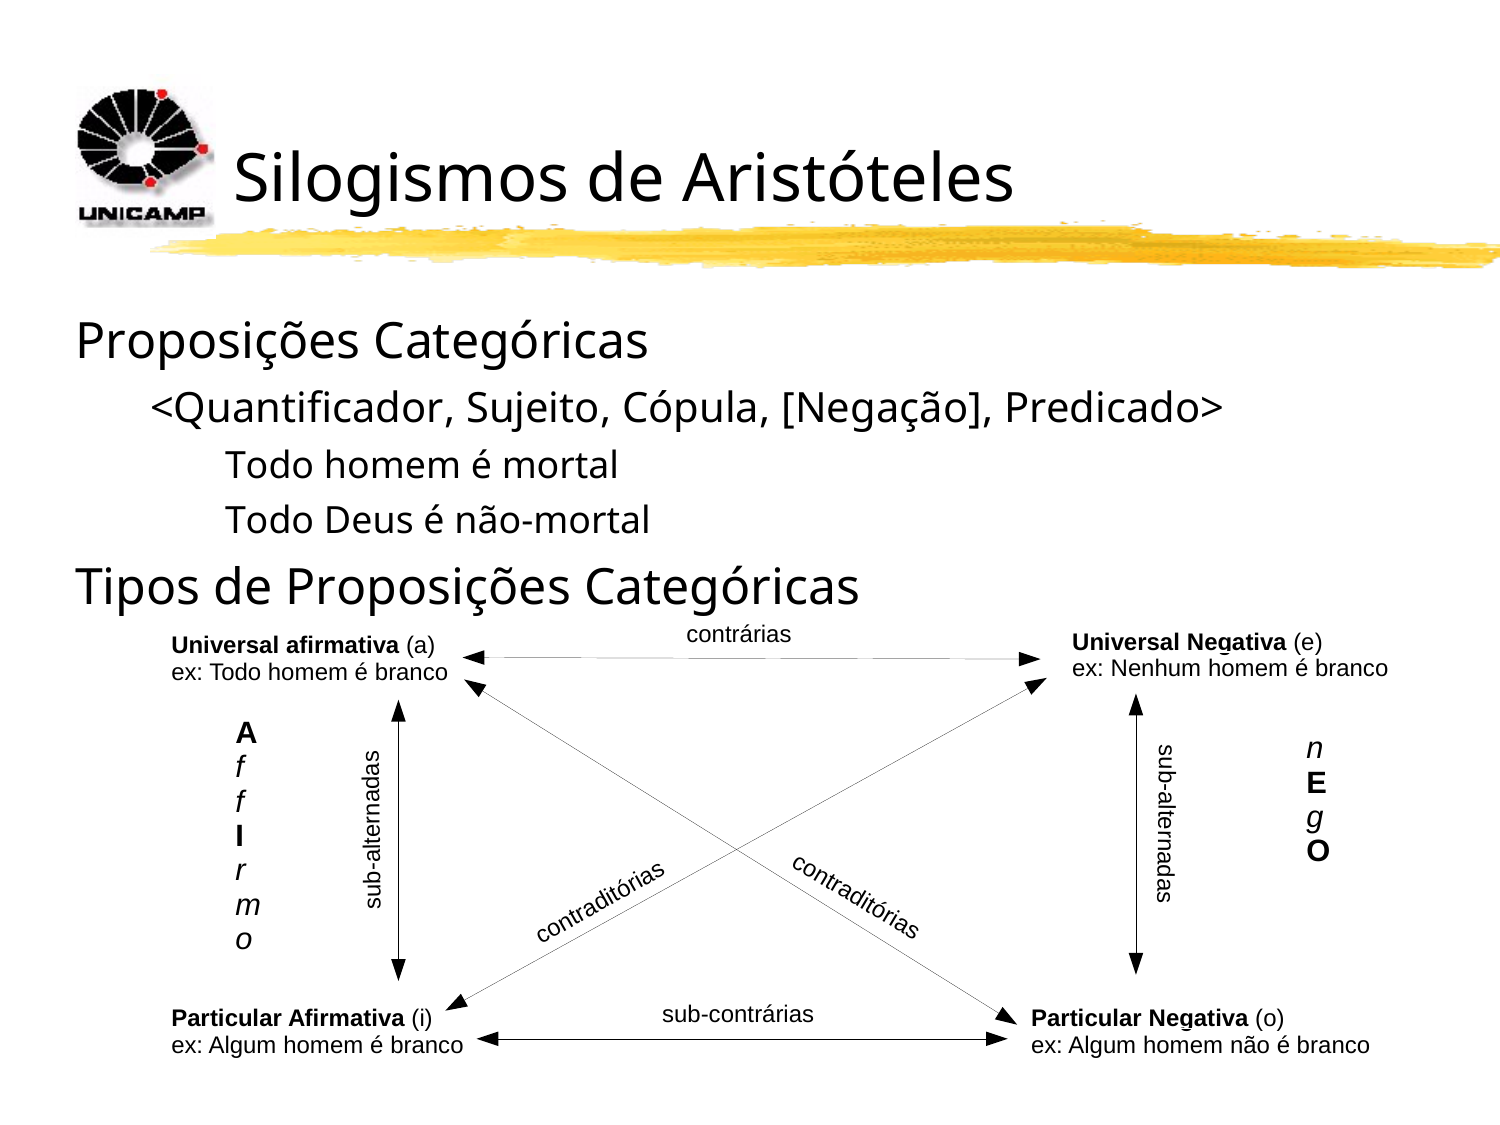

# Silogismos de Aristóteles
Proposições Categóricas
<Quantificador, Sujeito, Cópula, [Negação], Predicado>
Todo homem é mortal
Todo Deus é não-mortal
Tipos de Proposições Categóricas